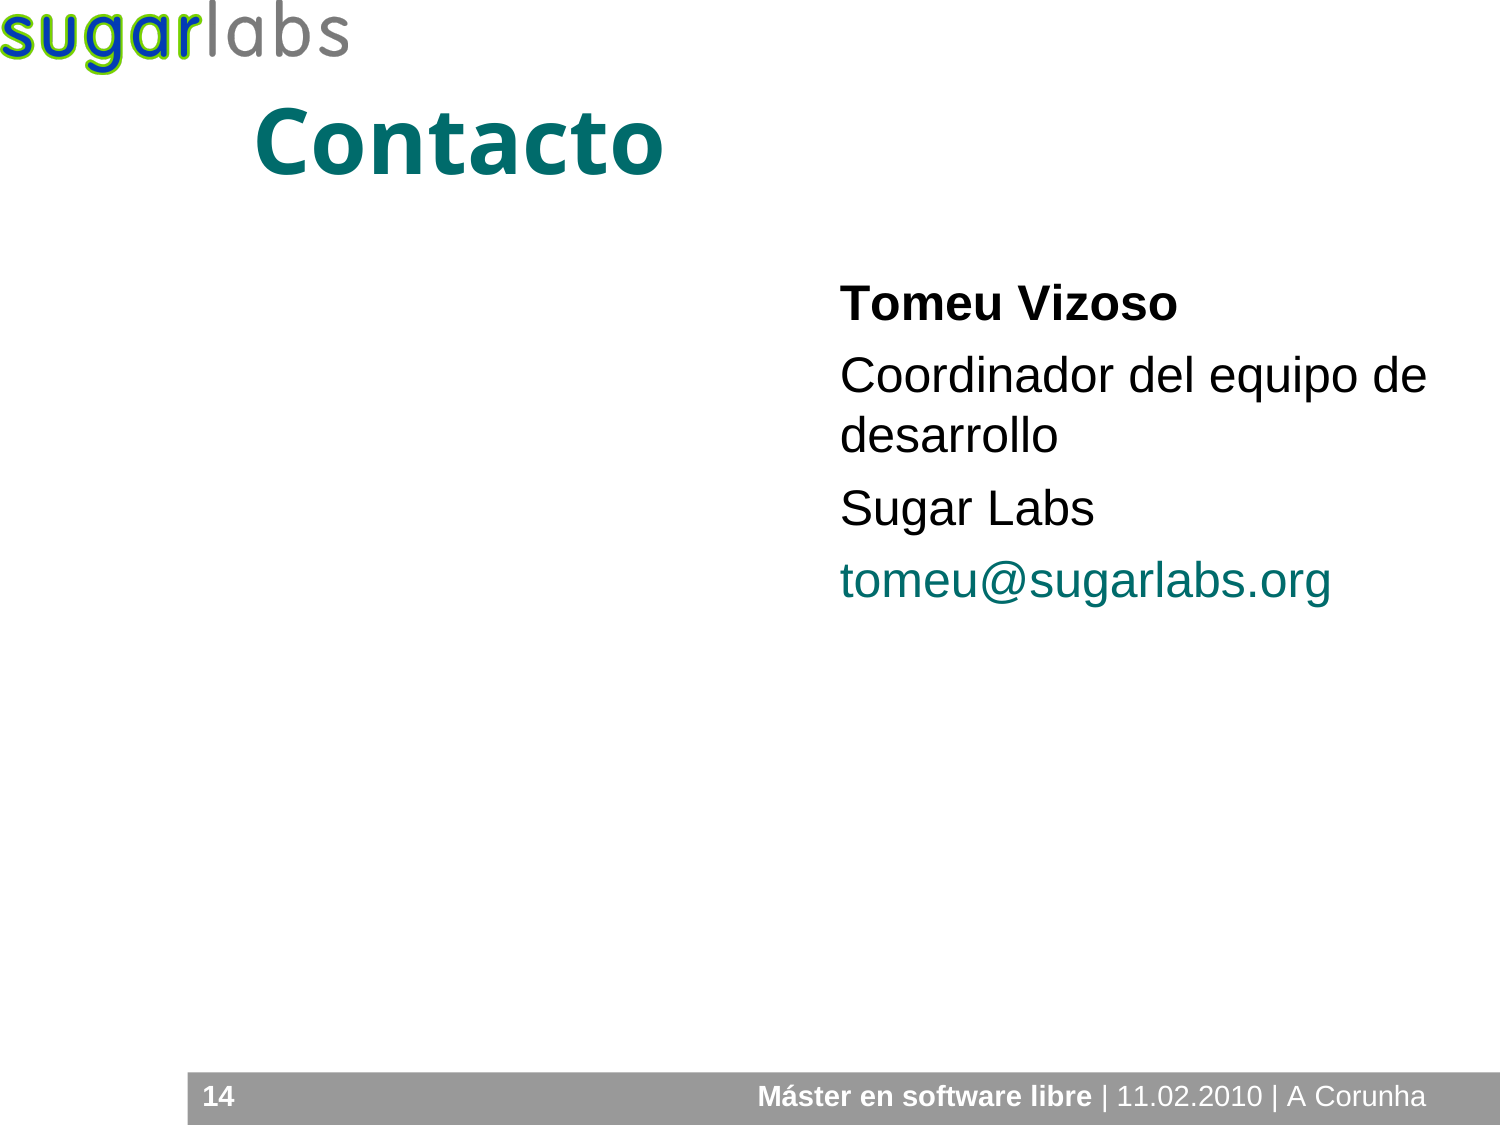

# Contacto
Tomeu Vizoso
Coordinador del equipo de desarrollo
Sugar Labs
tomeu@sugarlabs.org